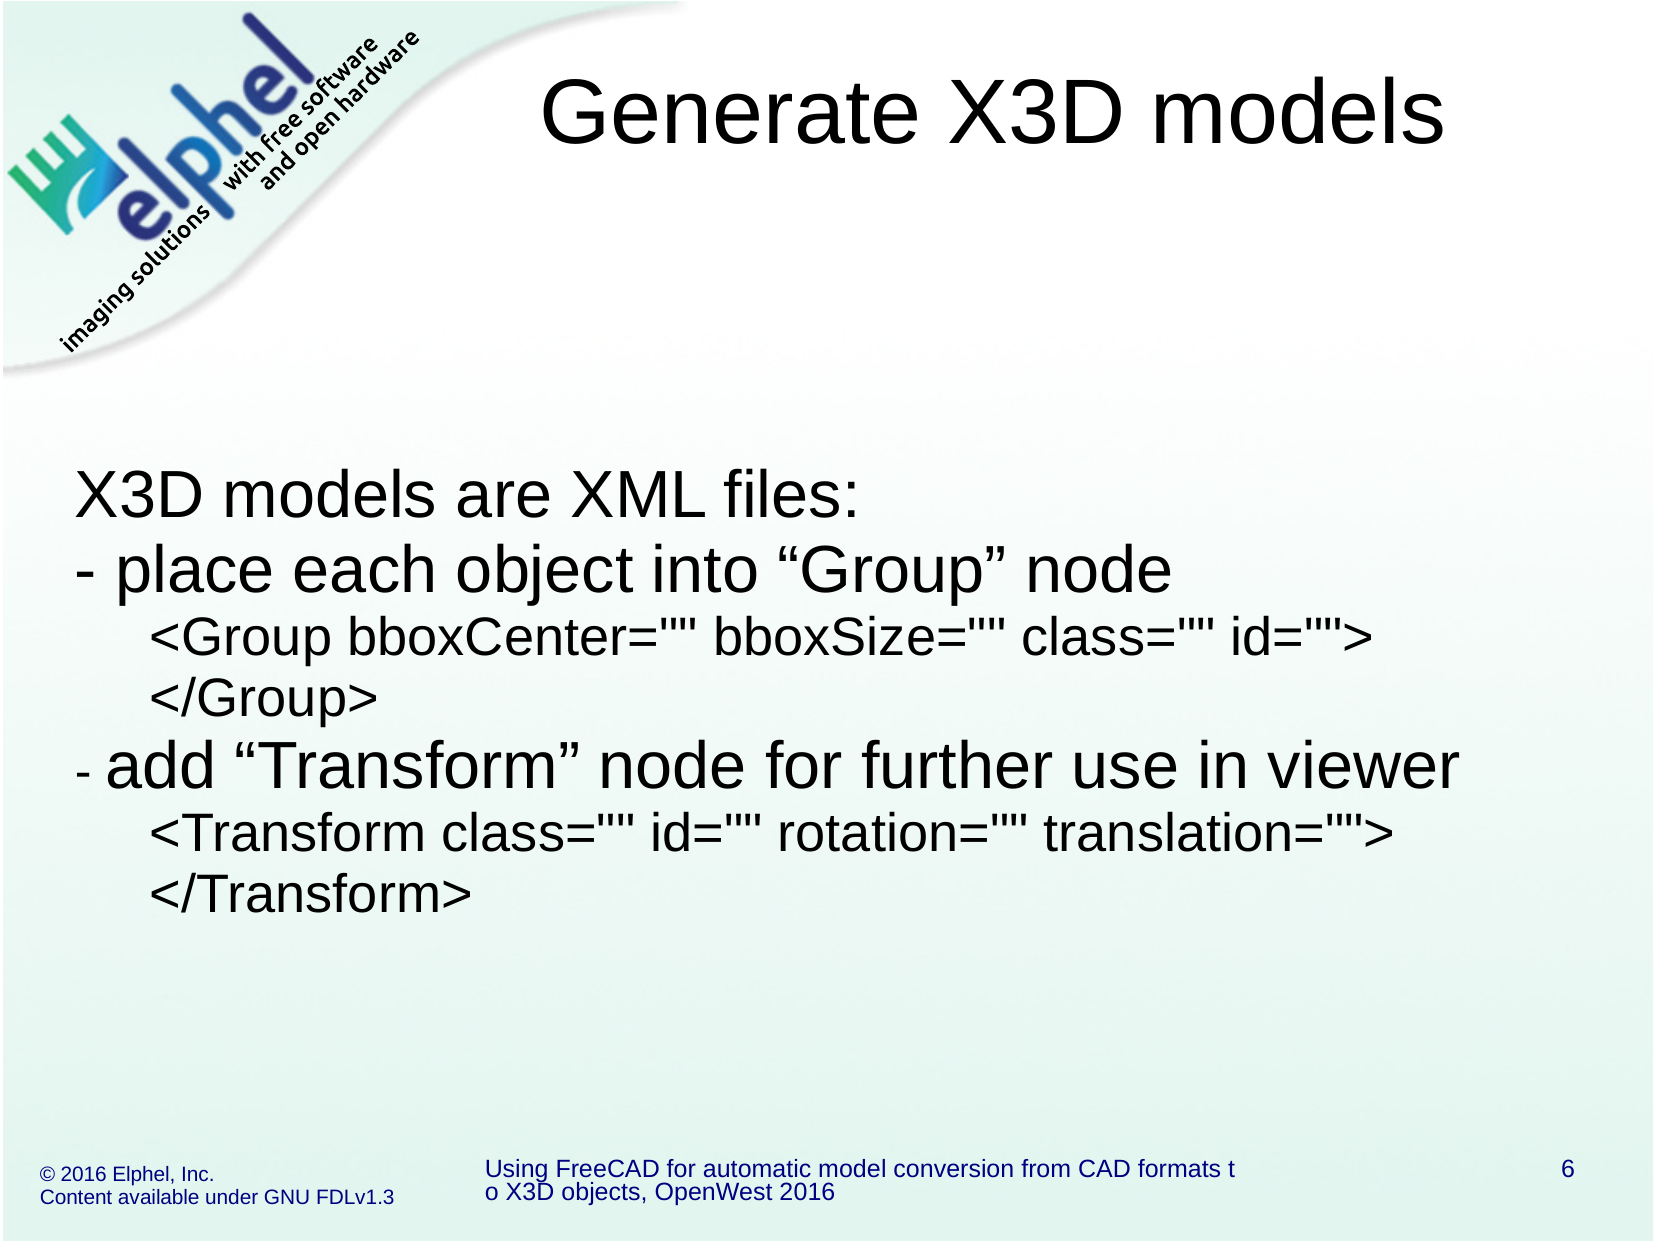

# Generate X3D models
X3D models are XML files:
- place each object into “Group” node
	<Group bboxCenter="" bboxSize="" class="" id="">
	</Group>
- add “Transform” node for further use in viewer
	<Transform class="" id="" rotation="" translation="">
	</Transform>
Using FreeCAD for automatic model conversion from CAD formats to X3D objects, OpenWest 2016
6